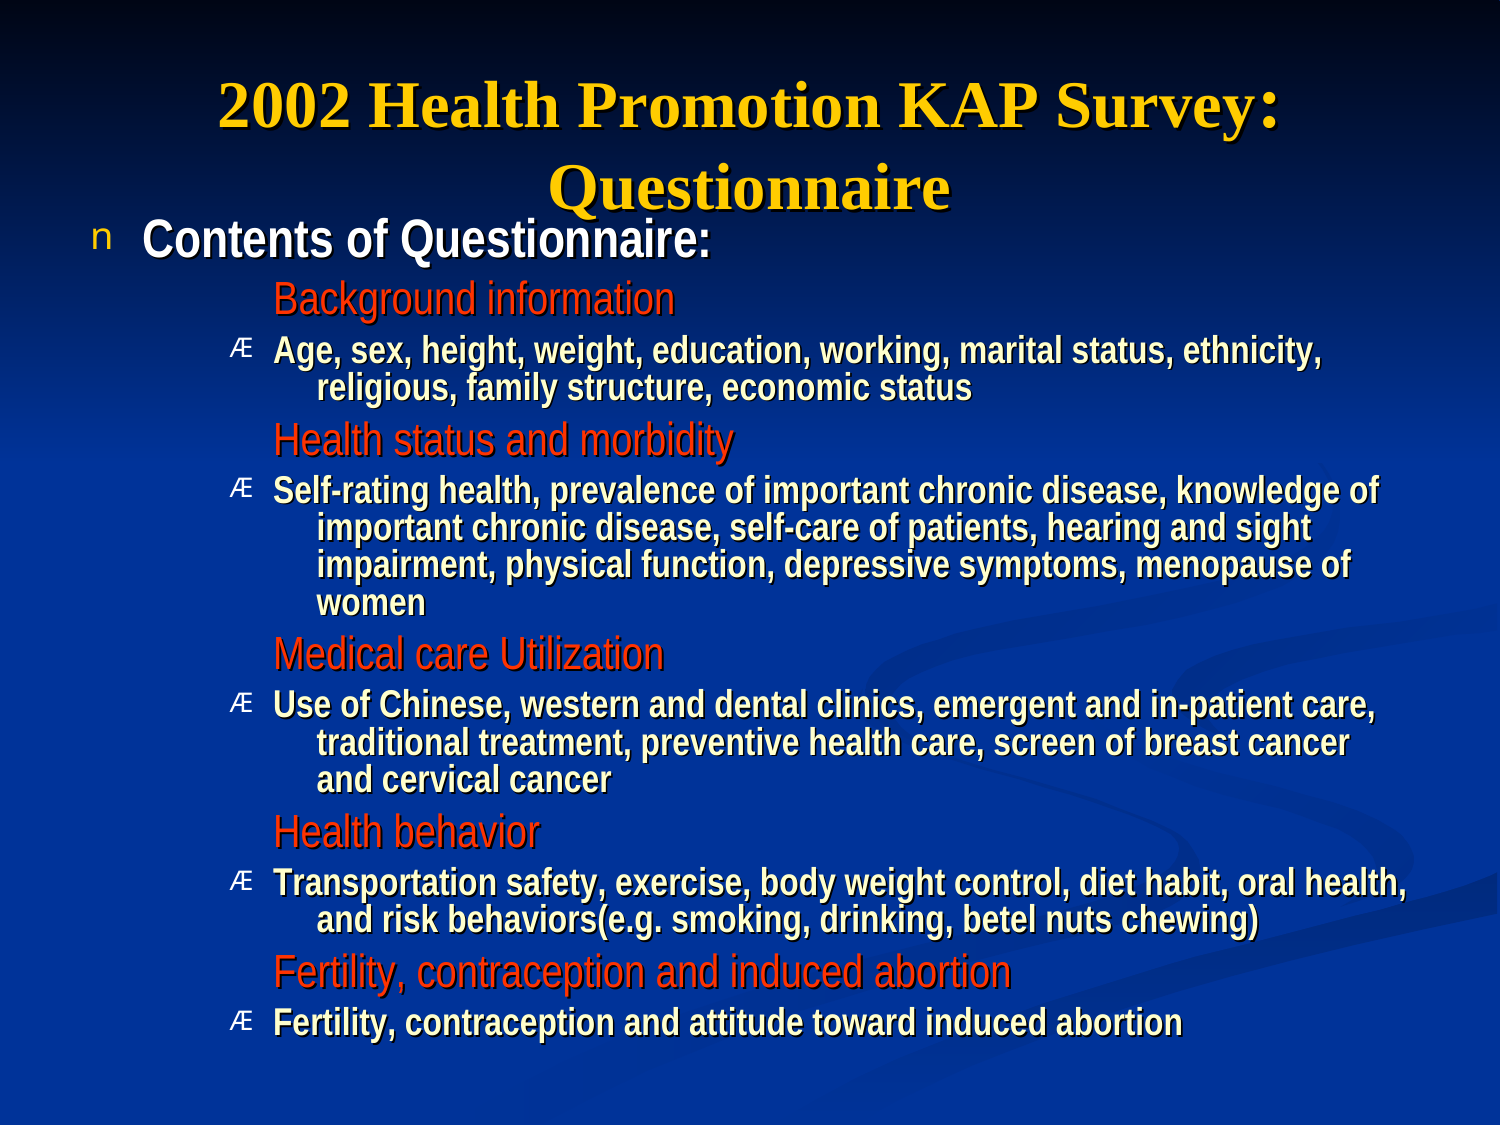

# 2002 Health Promotion KAP Survey: Questionnaire
Contents of Questionnaire:
Background information
Age, sex, height, weight, education, working, marital status, ethnicity, religious, family structure, economic status
Health status and morbidity
Self-rating health, prevalence of important chronic disease, knowledge of important chronic disease, self-care of patients, hearing and sight impairment, physical function, depressive symptoms, menopause of women
Medical care Utilization
Use of Chinese, western and dental clinics, emergent and in-patient care, traditional treatment, preventive health care, screen of breast cancer and cervical cancer
Health behavior
Transportation safety, exercise, body weight control, diet habit, oral health, and risk behaviors(e.g. smoking, drinking, betel nuts chewing)
Fertility, contraception and induced abortion
Fertility, contraception and attitude toward induced abortion